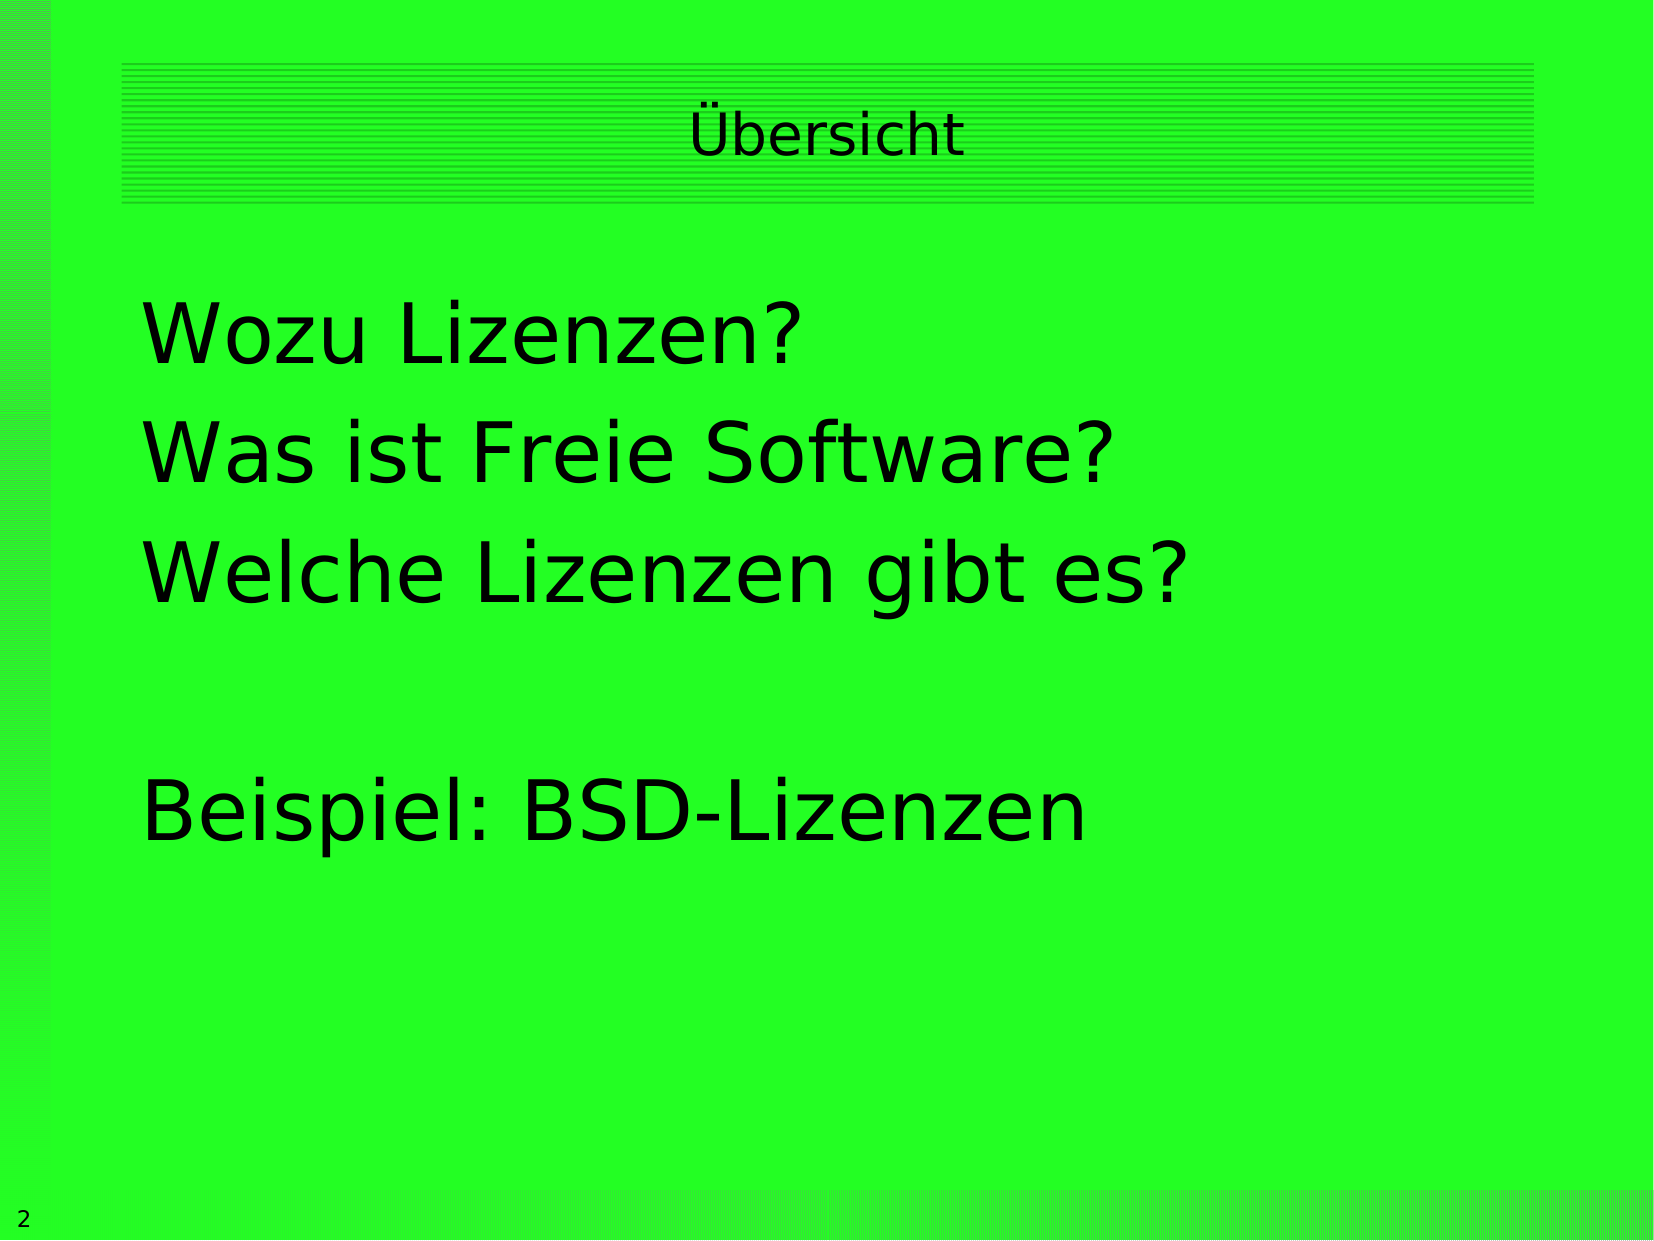

# Übersicht
Wozu Lizenzen?
Was ist Freie Software?
Welche Lizenzen gibt es?
Beispiel: BSD-Lizenzen